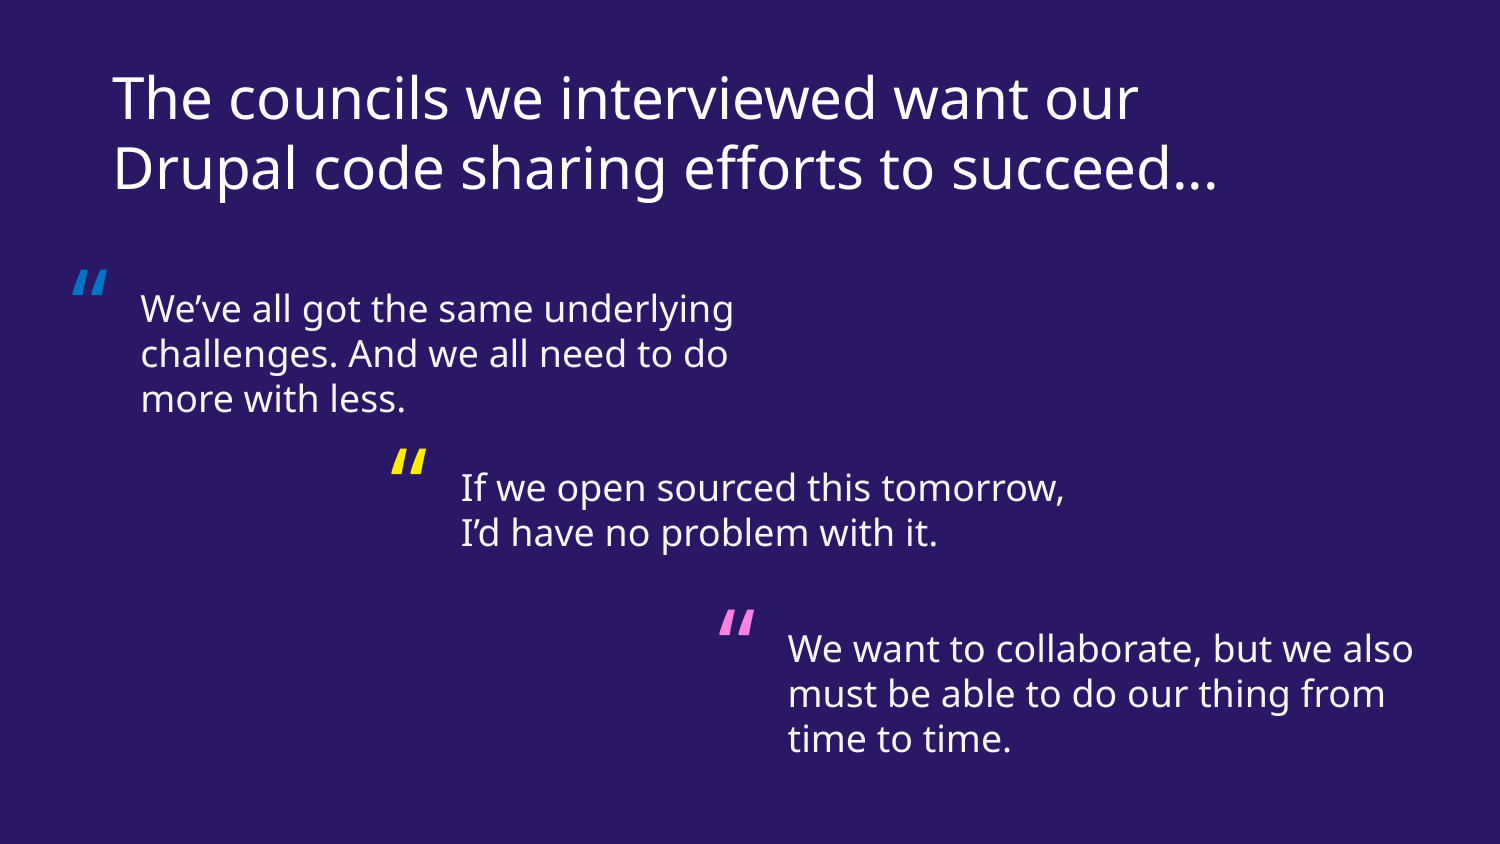

# The councils we interviewed want our Drupal code sharing efforts to succeed...
“
We’ve all got the same underlying challenges. And we all need to do more with less.
“
If we open sourced this tomorrow, I’d have no problem with it.
“
We want to collaborate, but we also must be able to do our thing from time to time.